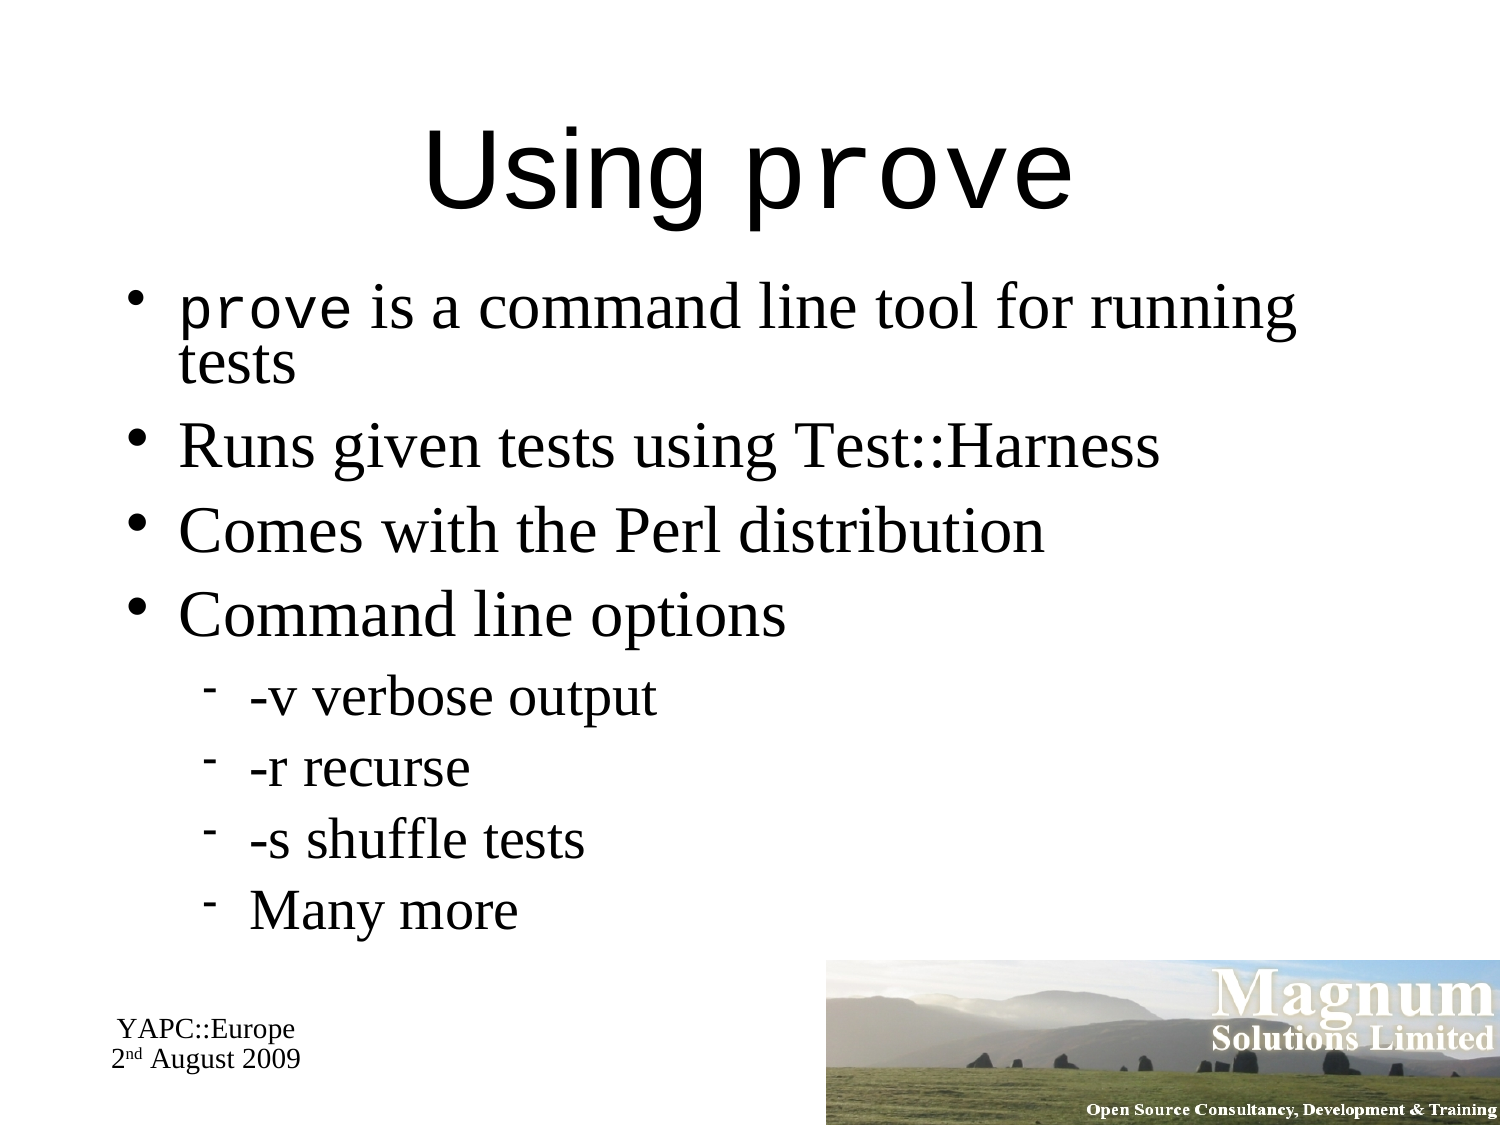

# Using prove
prove is a command line tool for running tests
Runs given tests using Test::Harness
Comes with the Perl distribution
Command line options
-v verbose output
-r recurse
-s shuffle tests
Many more
86